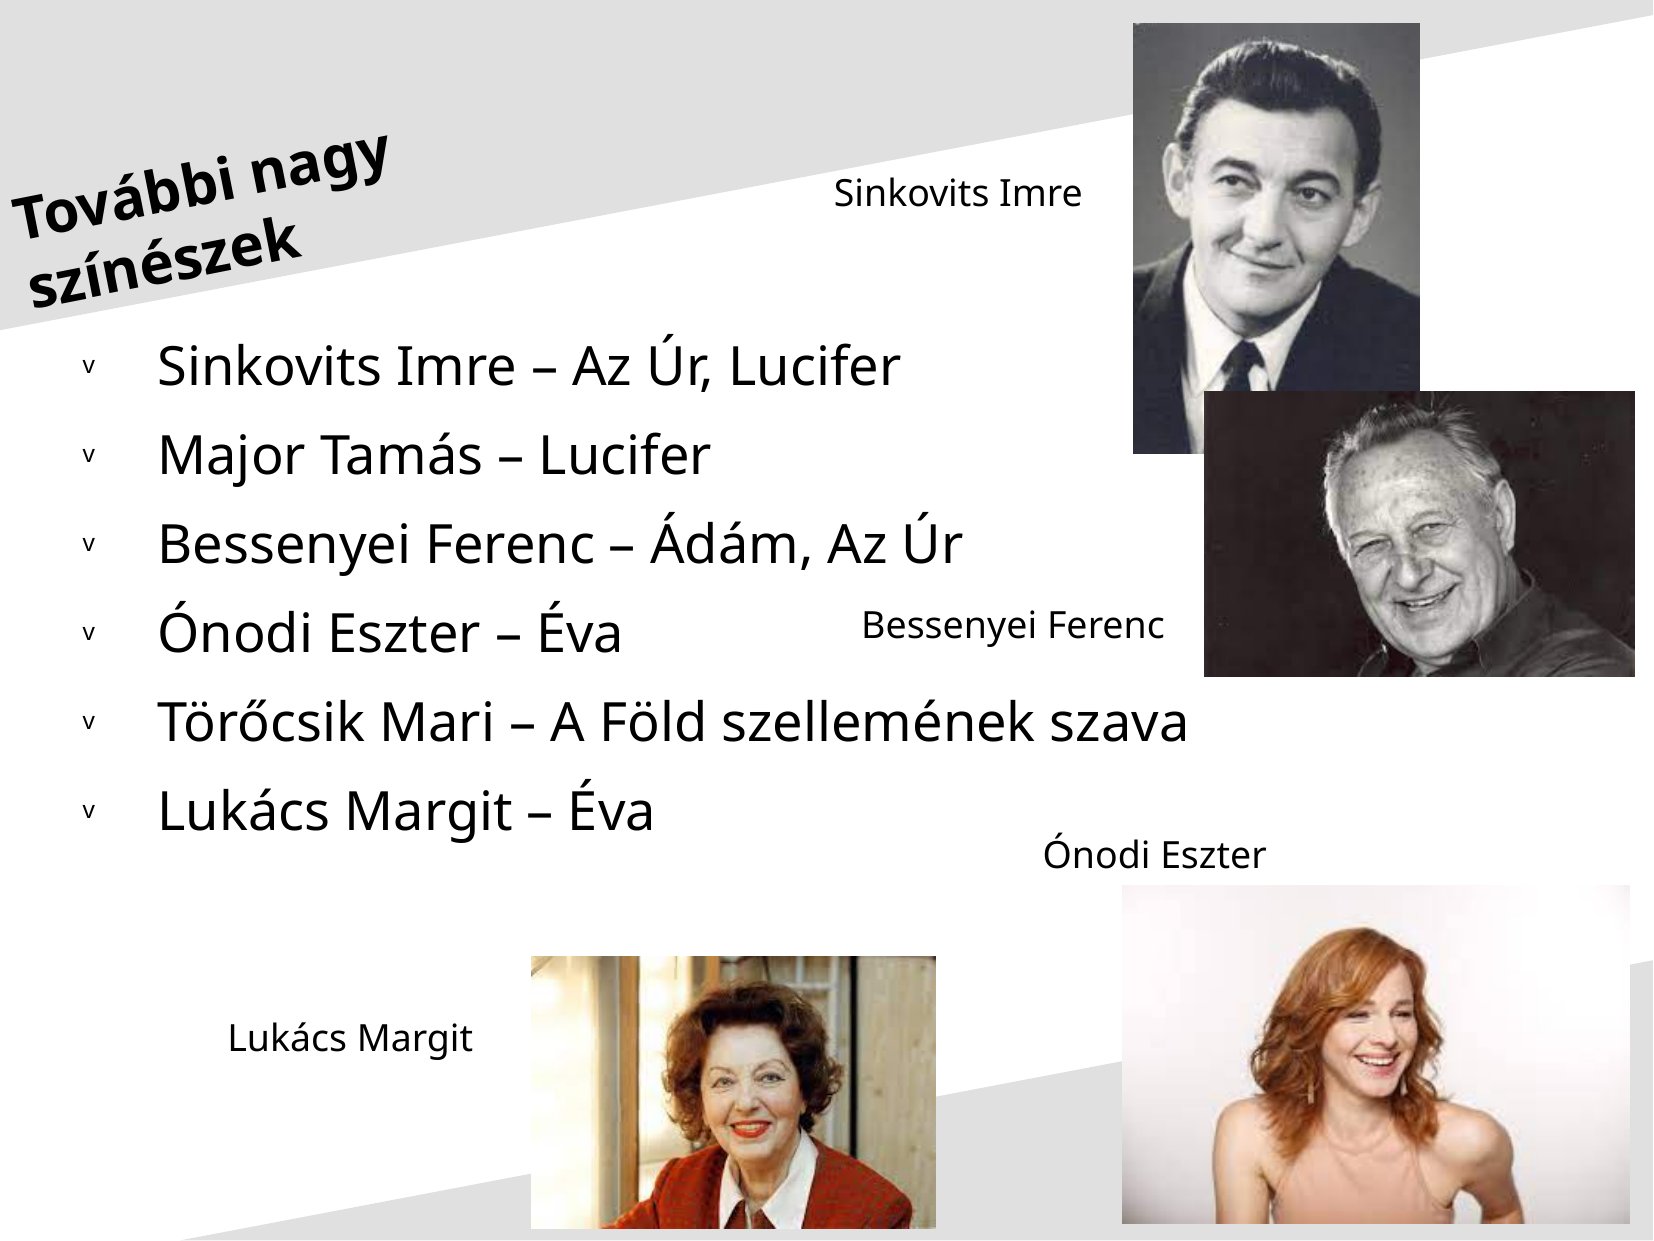

# További nagy színészek
Sinkovits Imre
Sinkovits Imre – Az Úr, Lucifer
Major Tamás – Lucifer
Bessenyei Ferenc – Ádám, Az Úr
Ónodi Eszter – Éva
Törőcsik Mari – A Föld szellemének szava
Lukács Margit – Éva
Bessenyei Ferenc
Ónodi Eszter
Lukács Margit